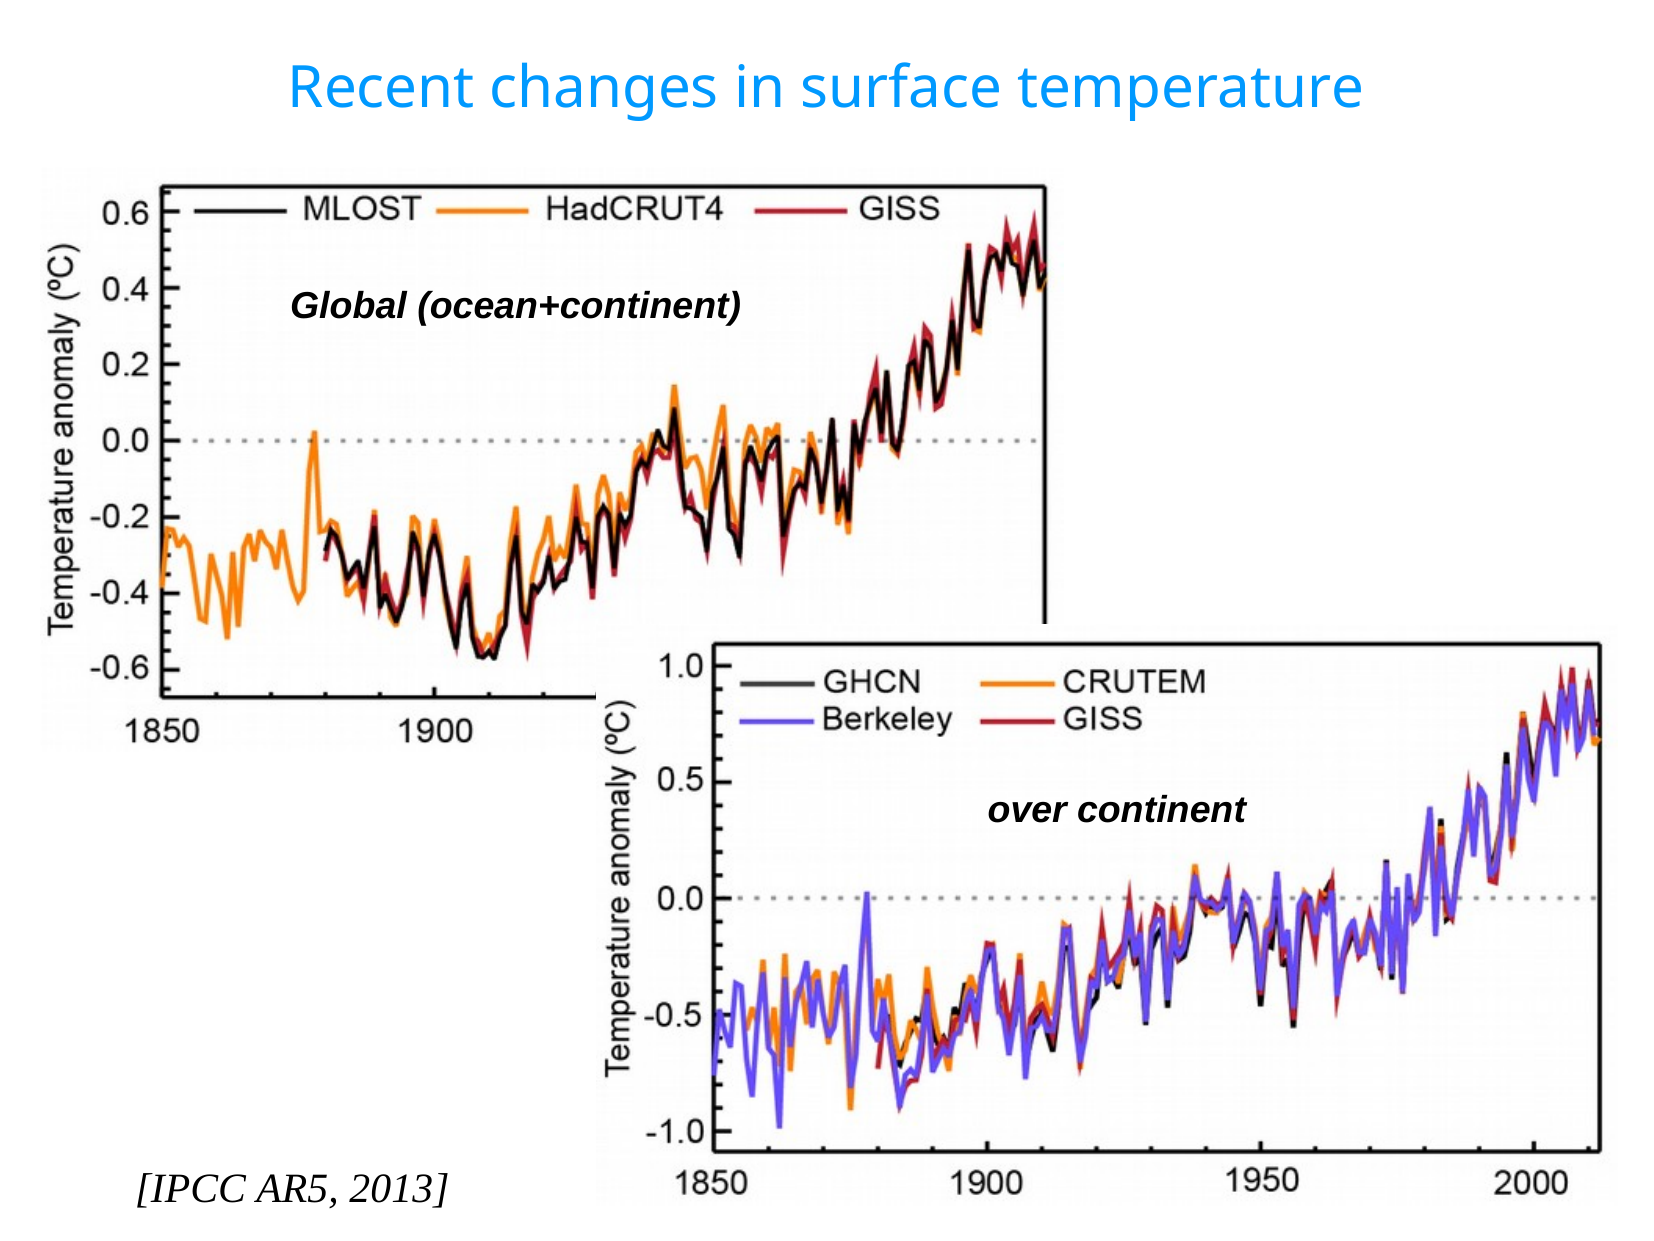

# Recent changes in surface temperature
Global (ocean+continent)
over continent
[IPCC AR5, 2013]